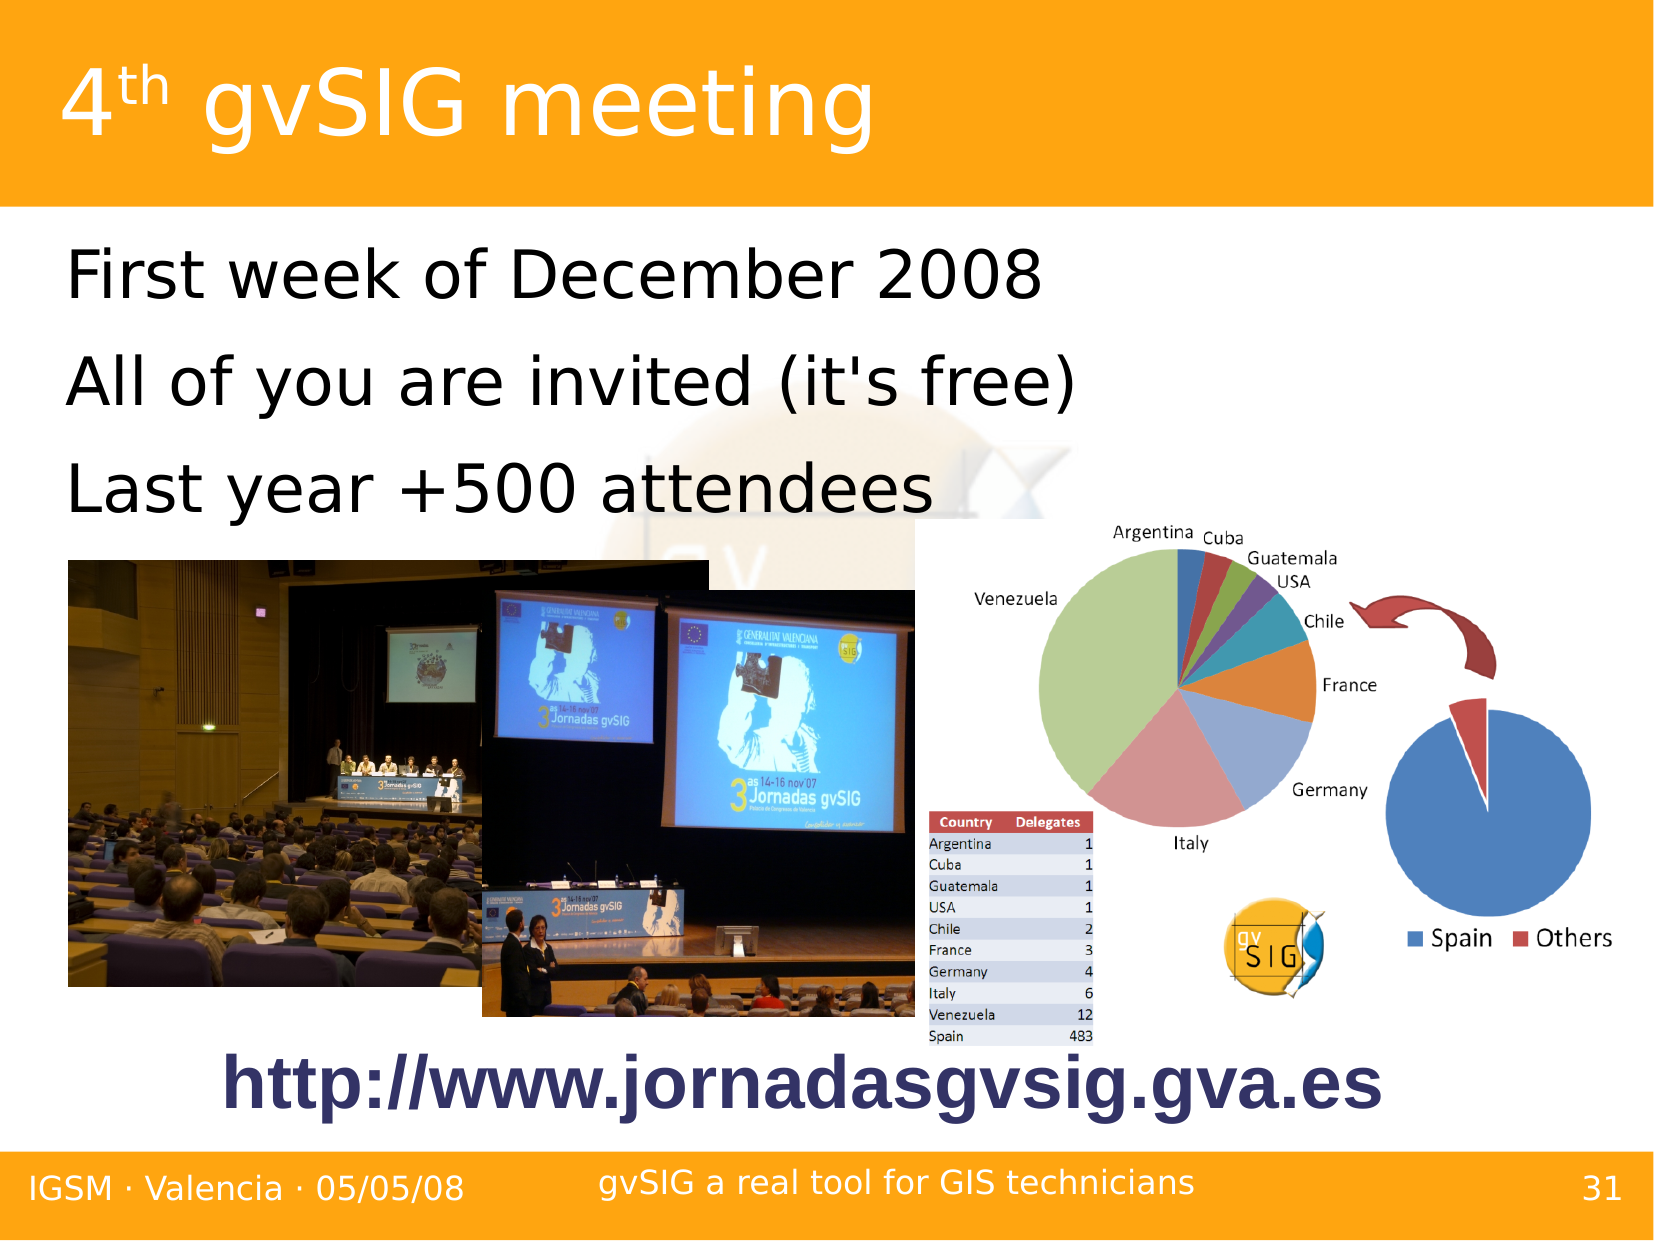

# 4th gvSIG meeting
First week of December 2008
All of you are invited (it's free)
Last year +500 attendees
http://www.jornadasgvsig.gva.es
gvSIG a real tool for GIS technicians
IGSM · Valencia · 05/05/08
31